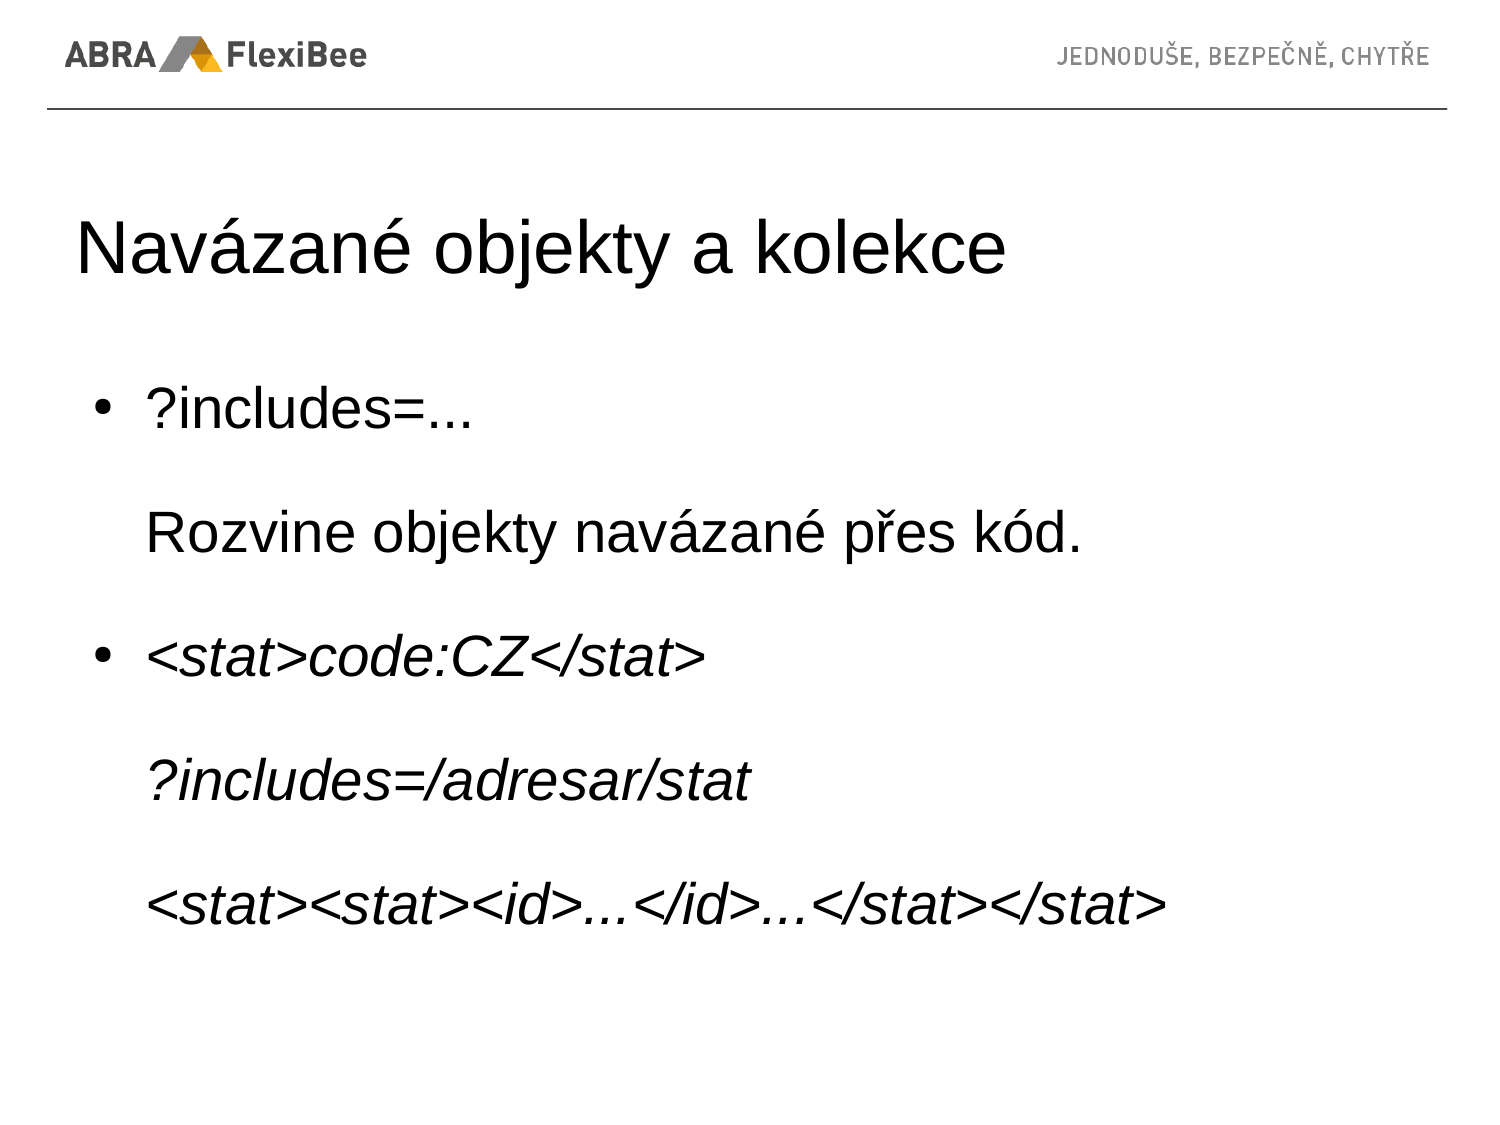

# Navázané objekty a kolekce
?includes=...
Rozvine objekty navázané přes kód.
<stat>code:CZ</stat>
?includes=/adresar/stat
<stat><stat><id>...</id>...</stat></stat>